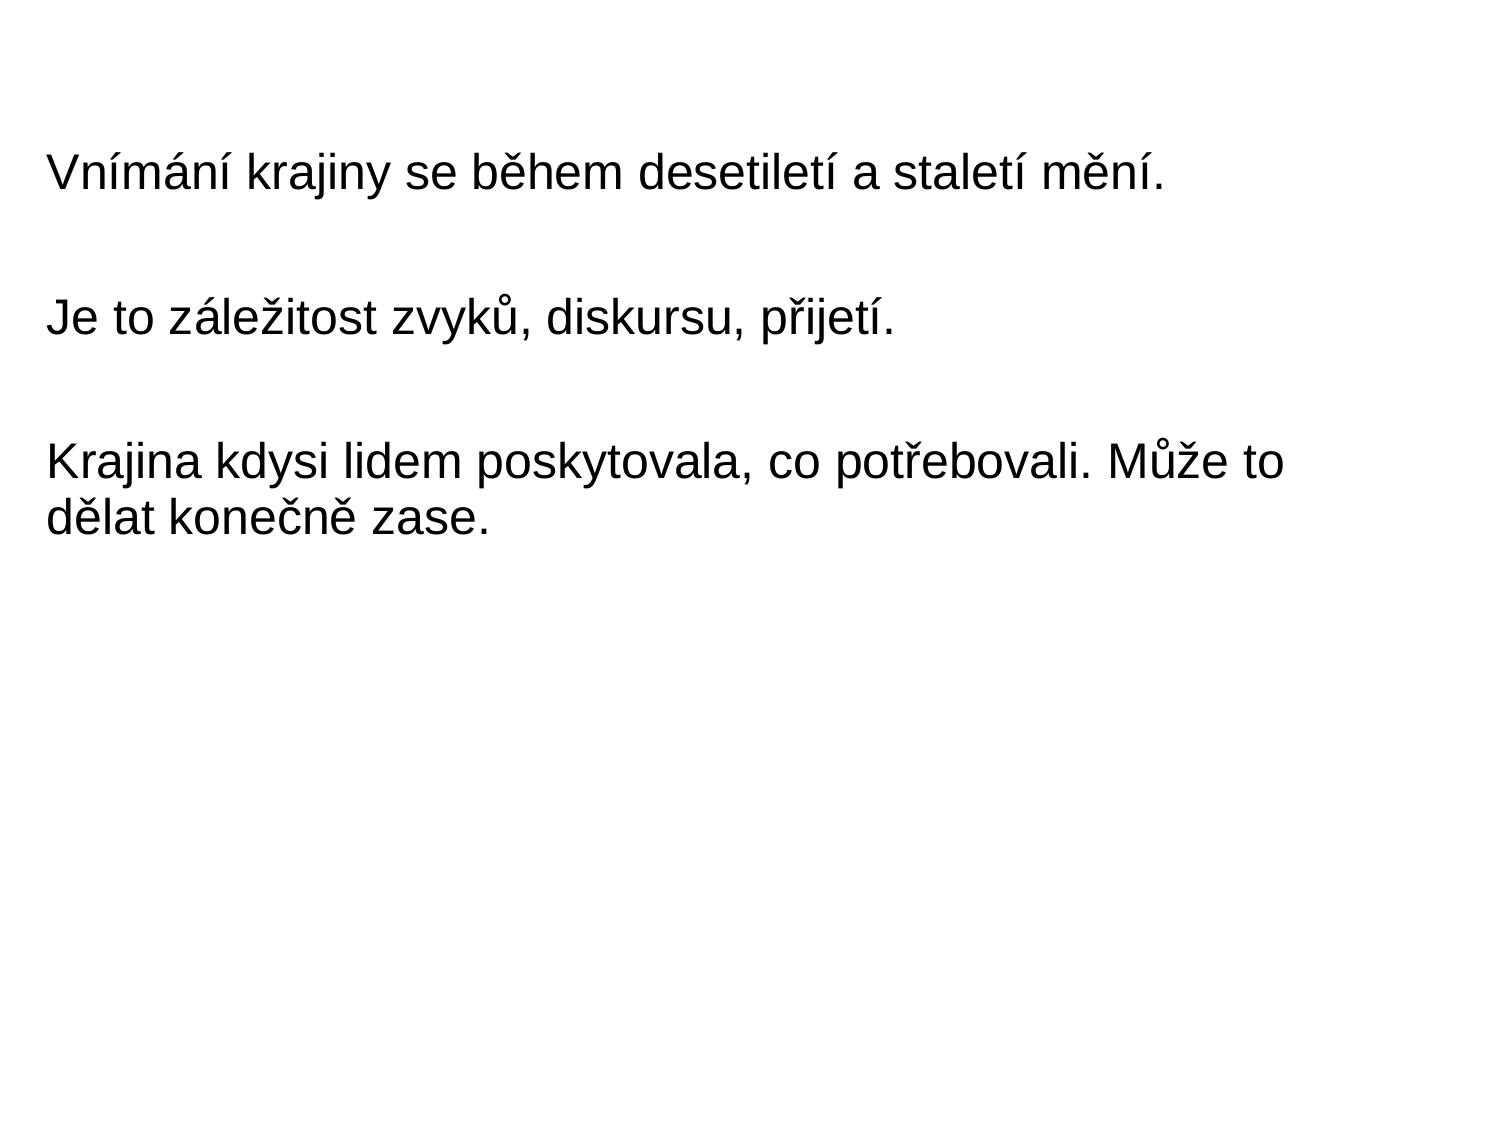

#
Vnímání krajiny se během desetiletí a staletí mění.
Je to záležitost zvyků, diskursu, přijetí.
Krajina kdysi lidem poskytovala, co potřebovali. Může to dělat konečně zase.